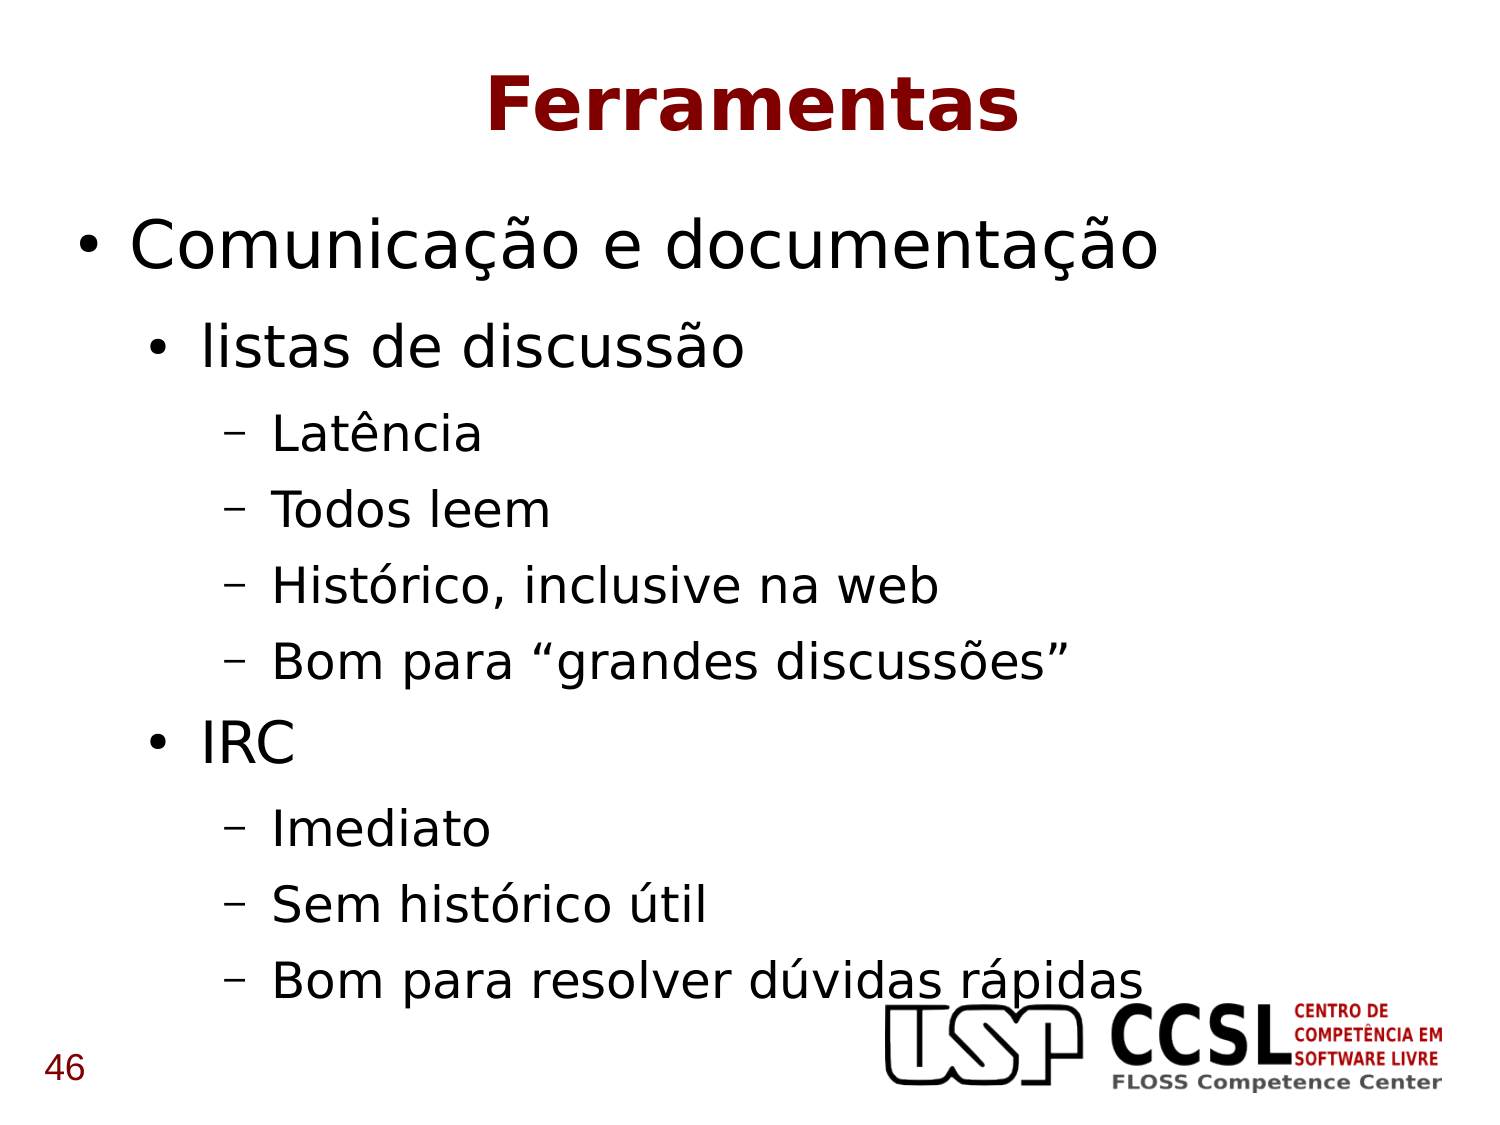

# Ferramentas
Comunicação e documentação
listas de discussão
Latência
Todos leem
Histórico, inclusive na web
Bom para “grandes discussões”
IRC
Imediato
Sem histórico útil
Bom para resolver dúvidas rápidas